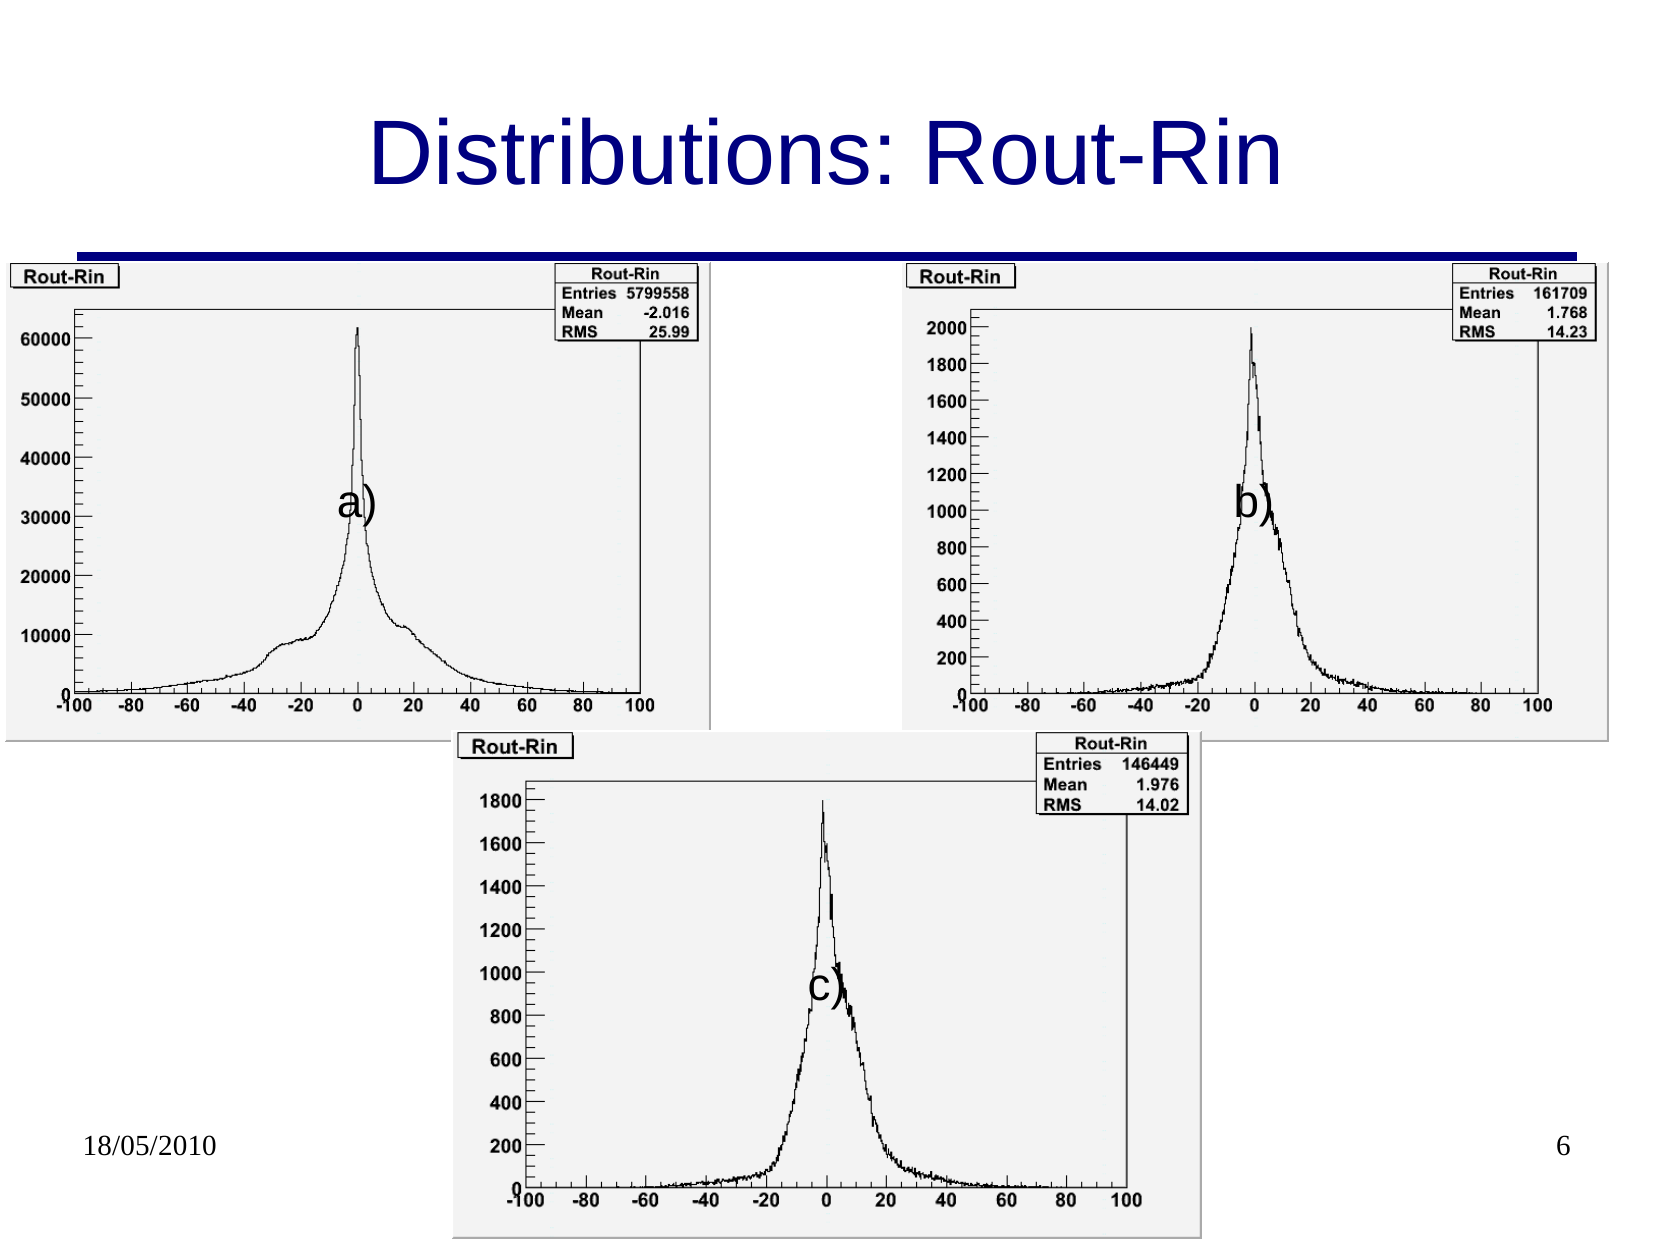

# Distributions: Rout-Rin
a)
b)
c)
6